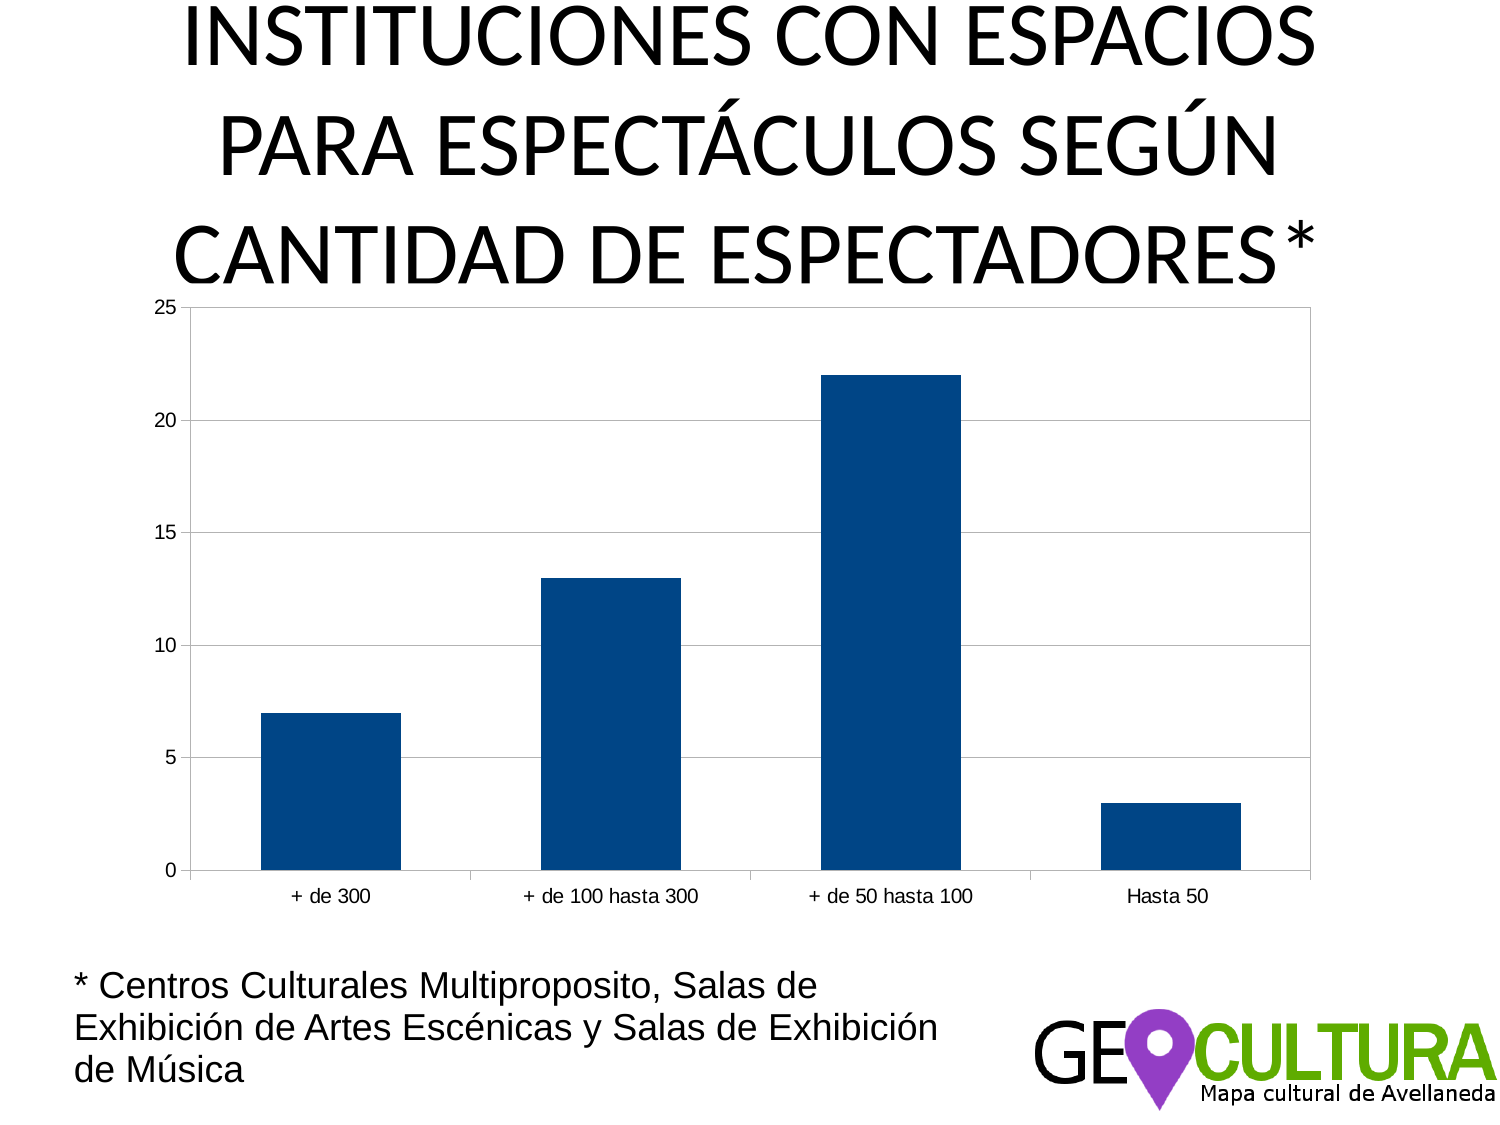

INSTITUCIONES CON ESPACIOS PARA ESPECTÁCULOS SEGÚN CANTIDAD DE ESPECTADORES*
### Chart
| Category | Columna H |
|---|---|
| + de 300 | 7.0 |
| + de 100 hasta 300 | 13.0 |
| + de 50 hasta 100 | 22.0 |
| Hasta 50 | 3.0 |
* Centros Culturales Multiproposito, Salas de Exhibición de Artes Escénicas y Salas de Exhibición de Música